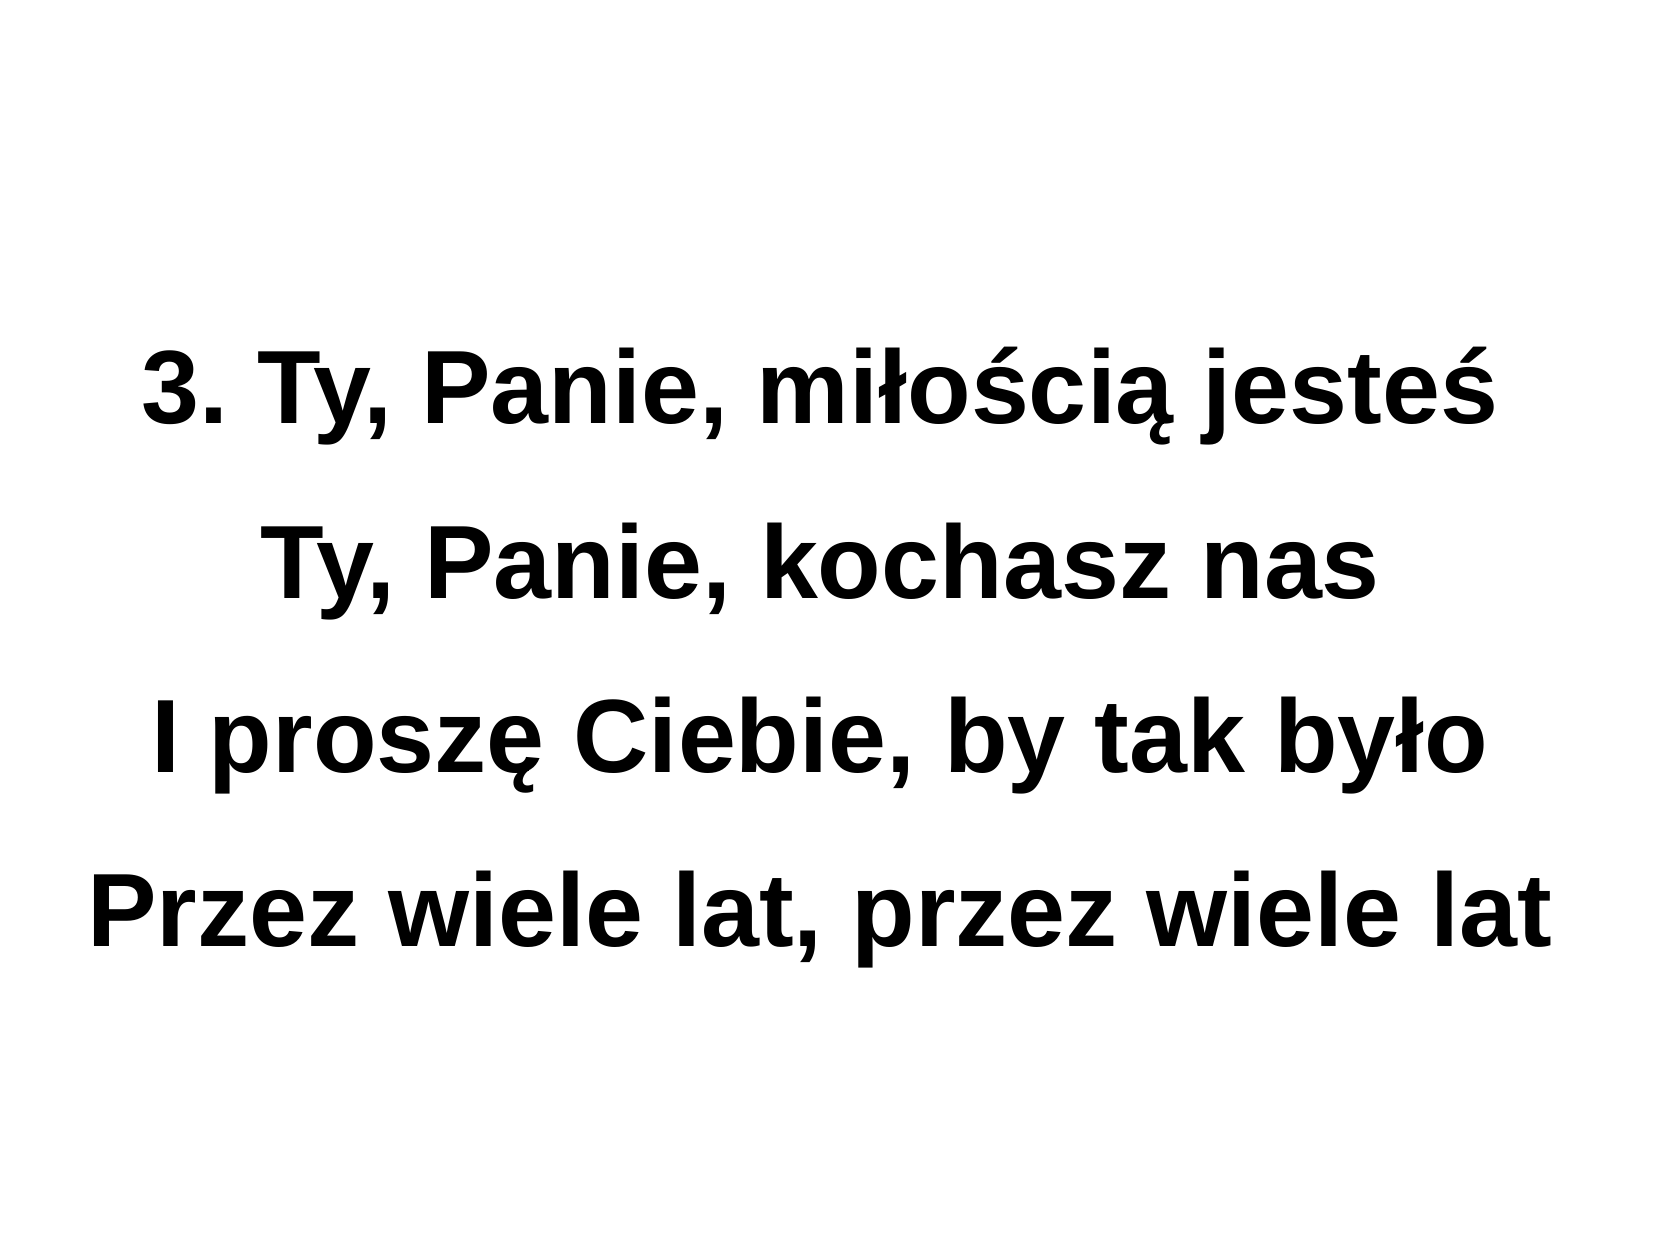

# 3. Ty, Panie, miłością jesteś
Ty, Panie, kochasz nas
I proszę Ciebie, by tak było
Przez wiele lat, przez wiele lat